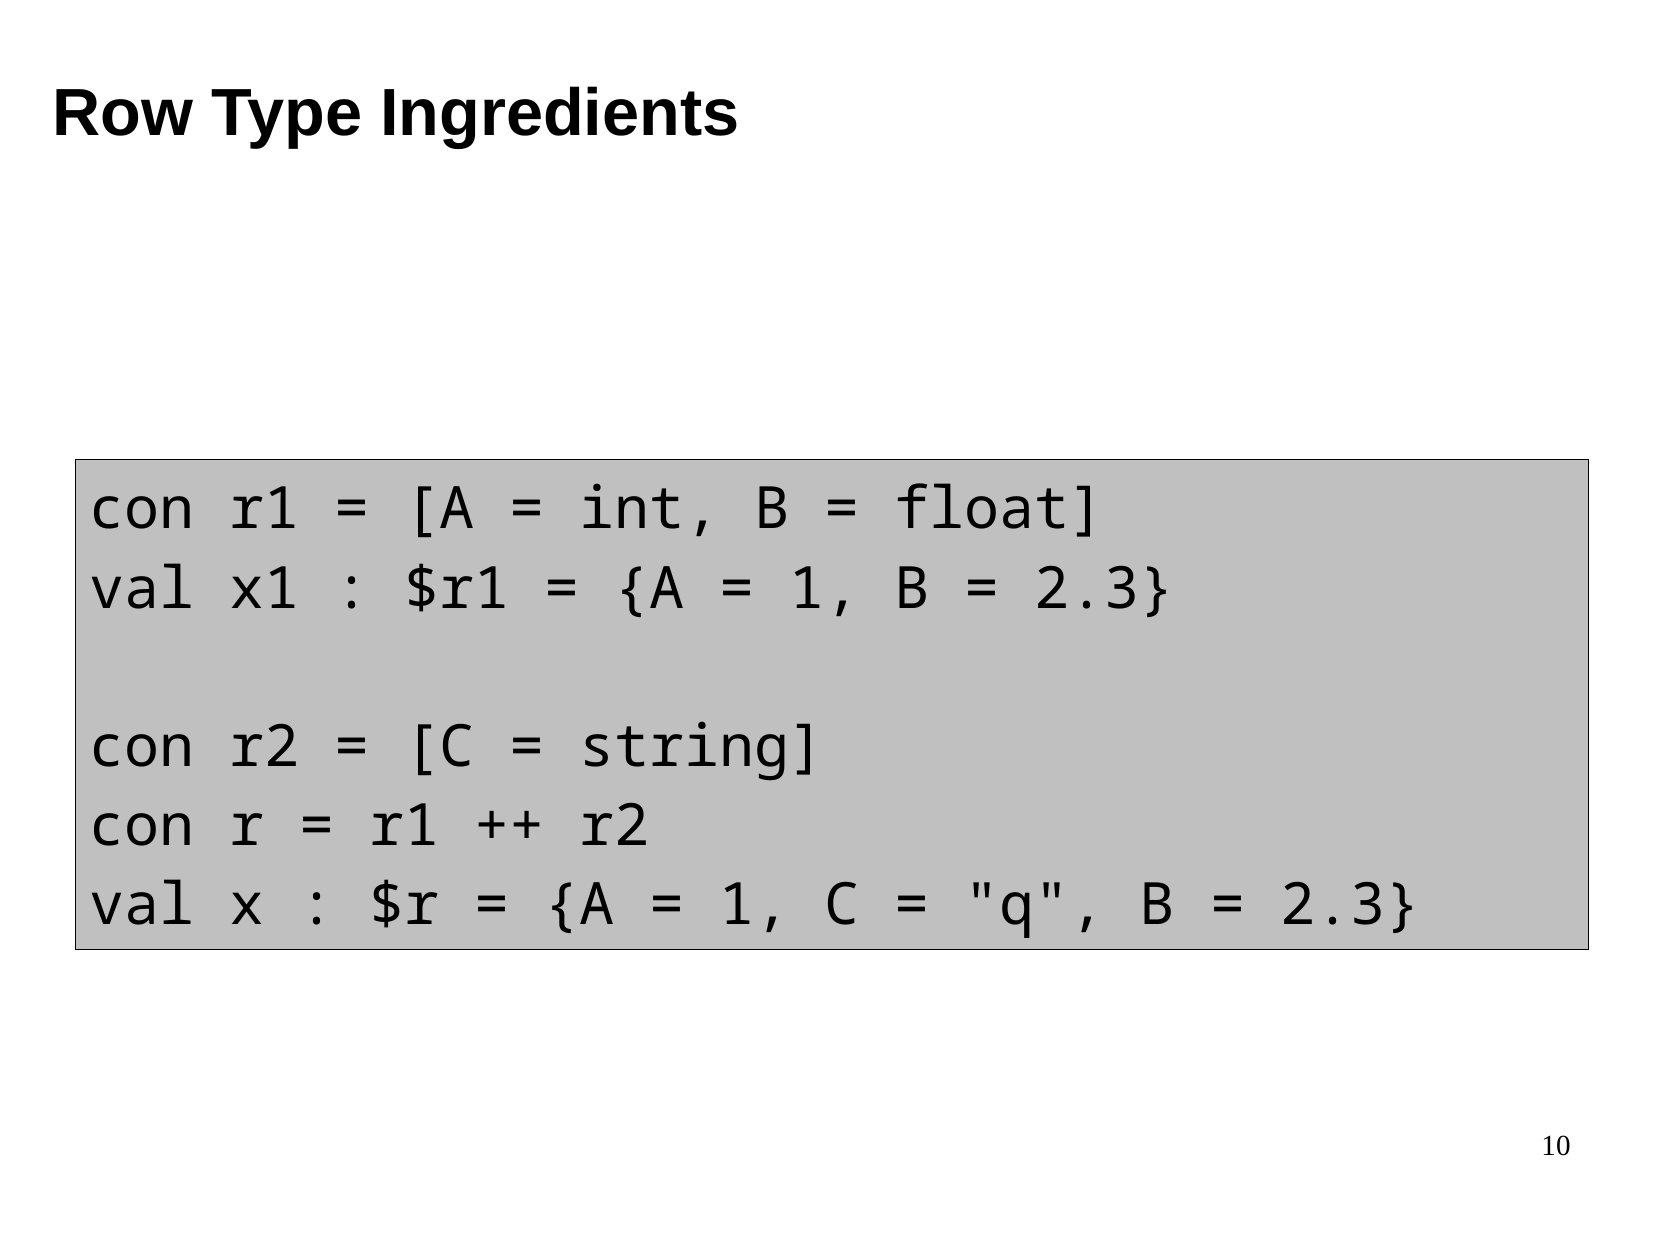

Row Type Ingredients
con r1 = [A = int, B = float]
val x1 : $r1 = {A = 1, B = 2.3}
con r2 = [C = string]
con r = r1 ++ r2
val x : $r = {A = 1, C = "q", B = 2.3}
10